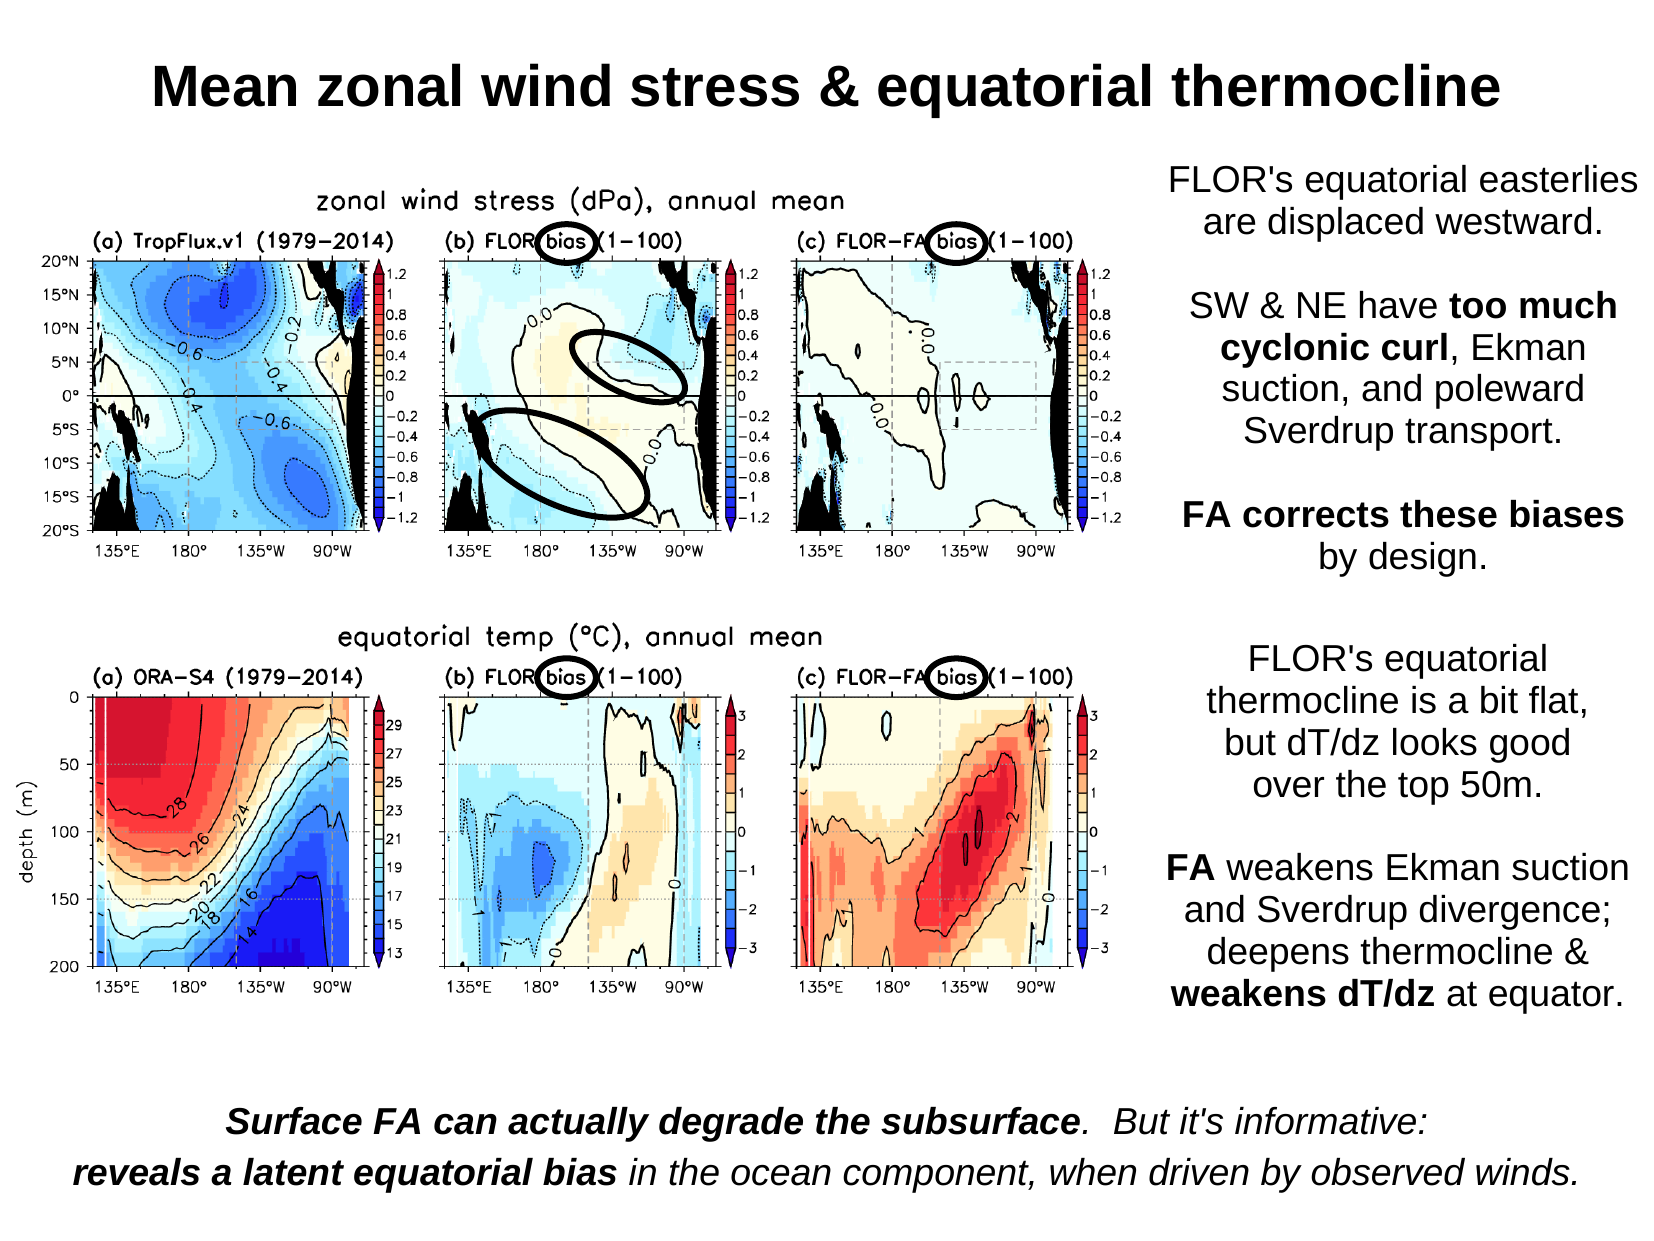

Mean zonal wind stress & equatorial thermocline
FLOR's equatorial easterlies are displaced westward.
SW & NE have too much cyclonic curl, Ekman suction, and poleward Sverdrup transport.
FA corrects these biases
by design.
FLOR's equatorial thermocline is a bit flat,
but dT/dz looks good
over the top 50m.
FA weakens Ekman suction and Sverdrup divergence; deepens thermocline & weakens dT/dz at equator.
Surface FA can actually degrade the subsurface. But it's informative:
reveals a latent equatorial bias in the ocean component, when driven by observed winds.